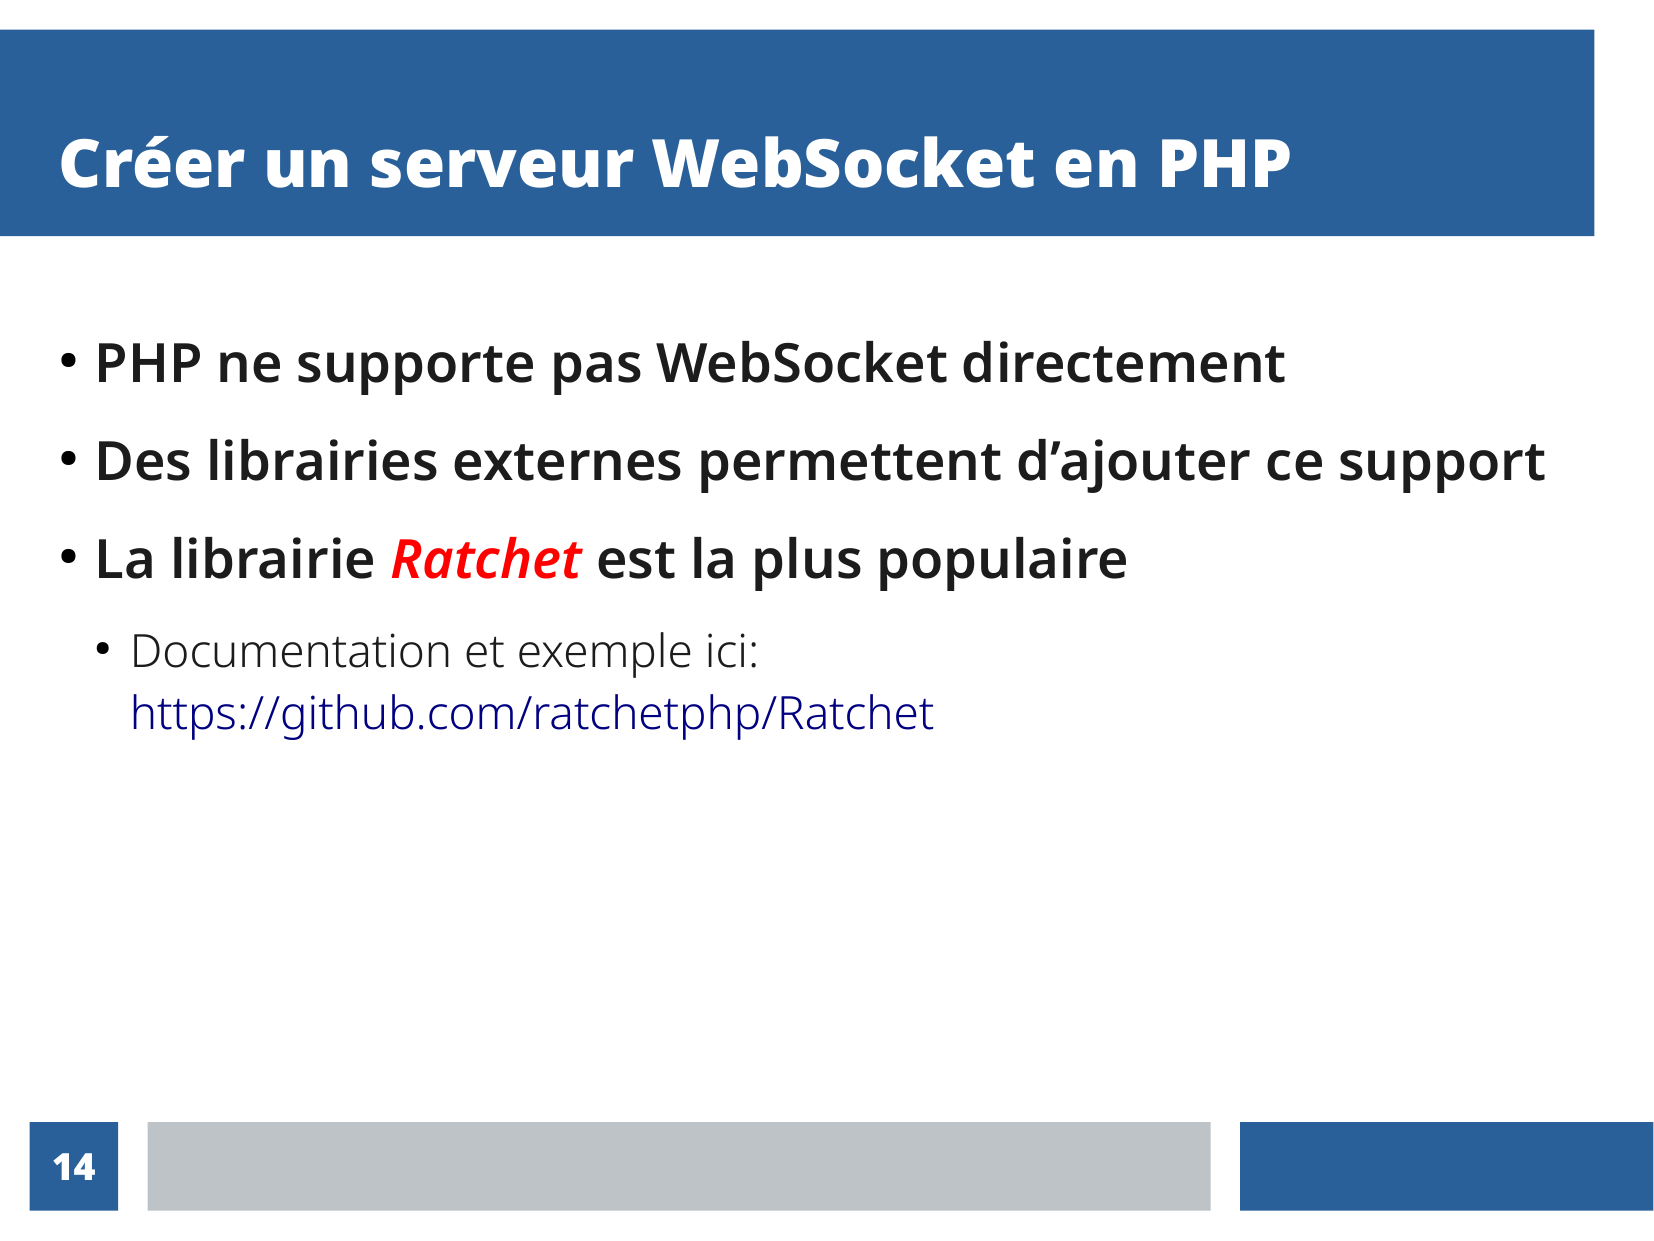

# Créer un serveur WebSocket en PHP
PHP ne supporte pas WebSocket directement
Des librairies externes permettent d’ajouter ce support
La librairie Ratchet est la plus populaire
Documentation et exemple ici: https://github.com/ratchetphp/Ratchet
14